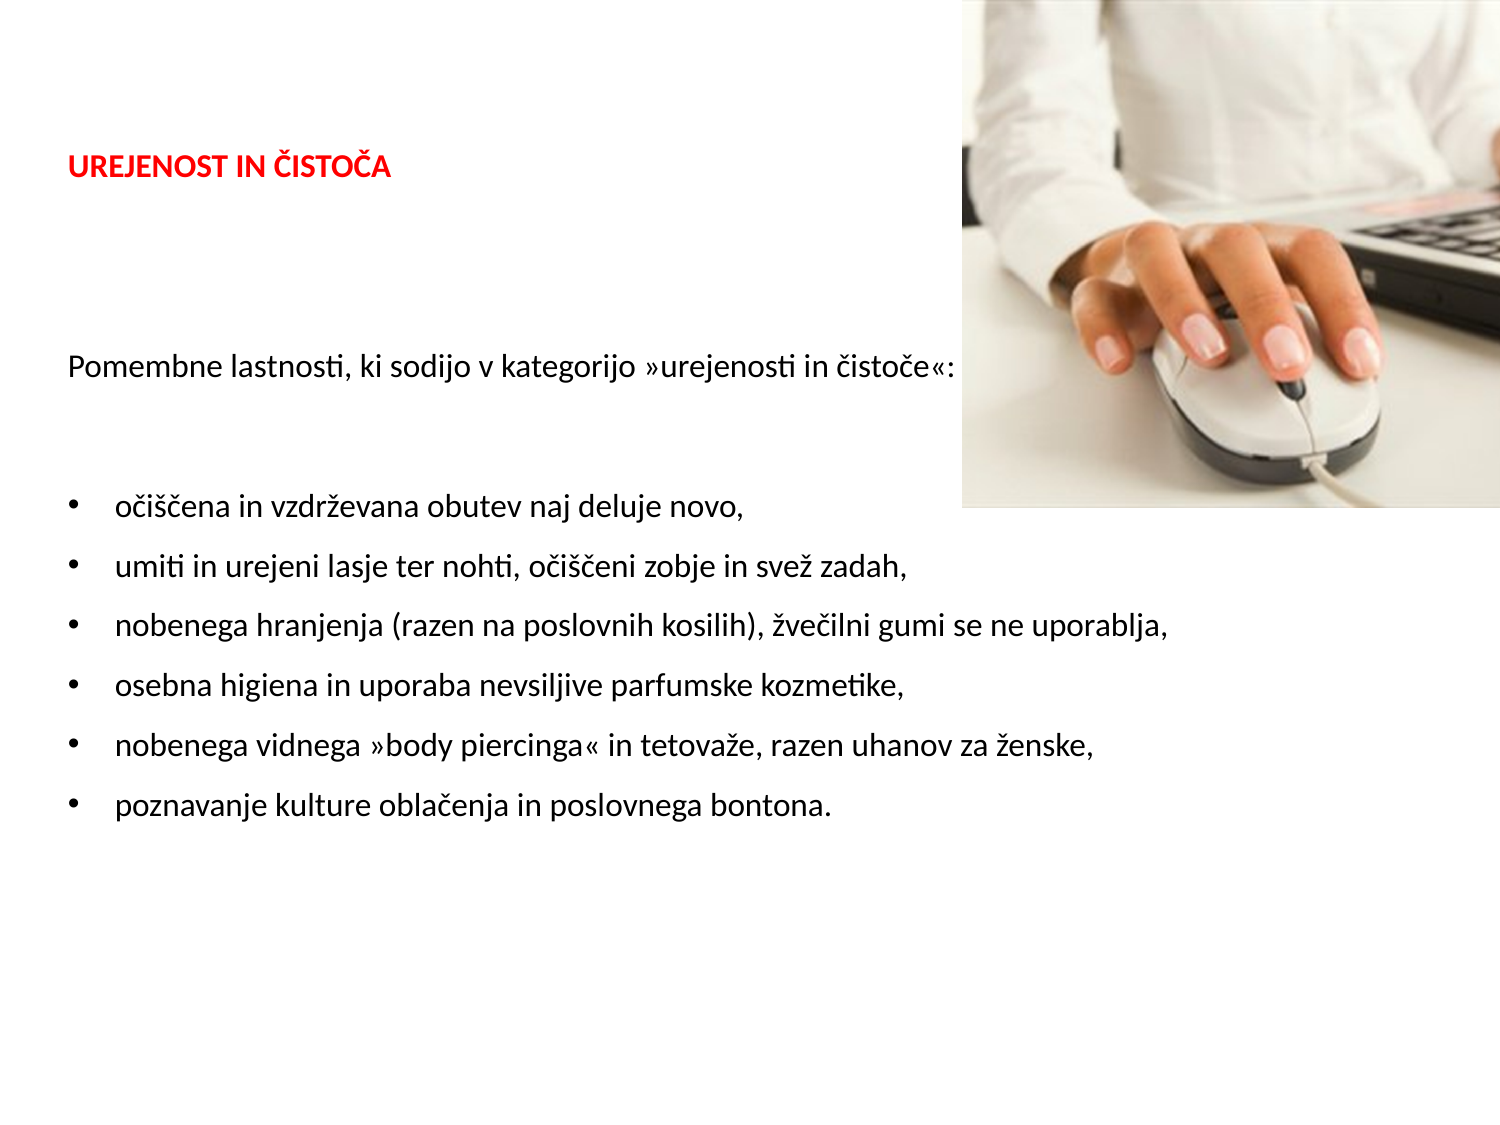

UREJENOST IN ČISTOČA
Pomembne lastnosti, ki sodijo v kategorijo »urejenosti in čistoče«:
očiščena in vzdrževana obutev naj deluje novo,
umiti in urejeni lasje ter nohti, očiščeni zobje in svež zadah,
nobenega hranjenja (razen na poslovnih kosilih), žvečilni gumi se ne uporablja,
osebna higiena in uporaba nevsiljive parfumske kozmetike,
nobenega vidnega »body piercinga« in tetovaže, razen uhanov za ženske,
poznavanje kulture oblačenja in poslovnega bontona.